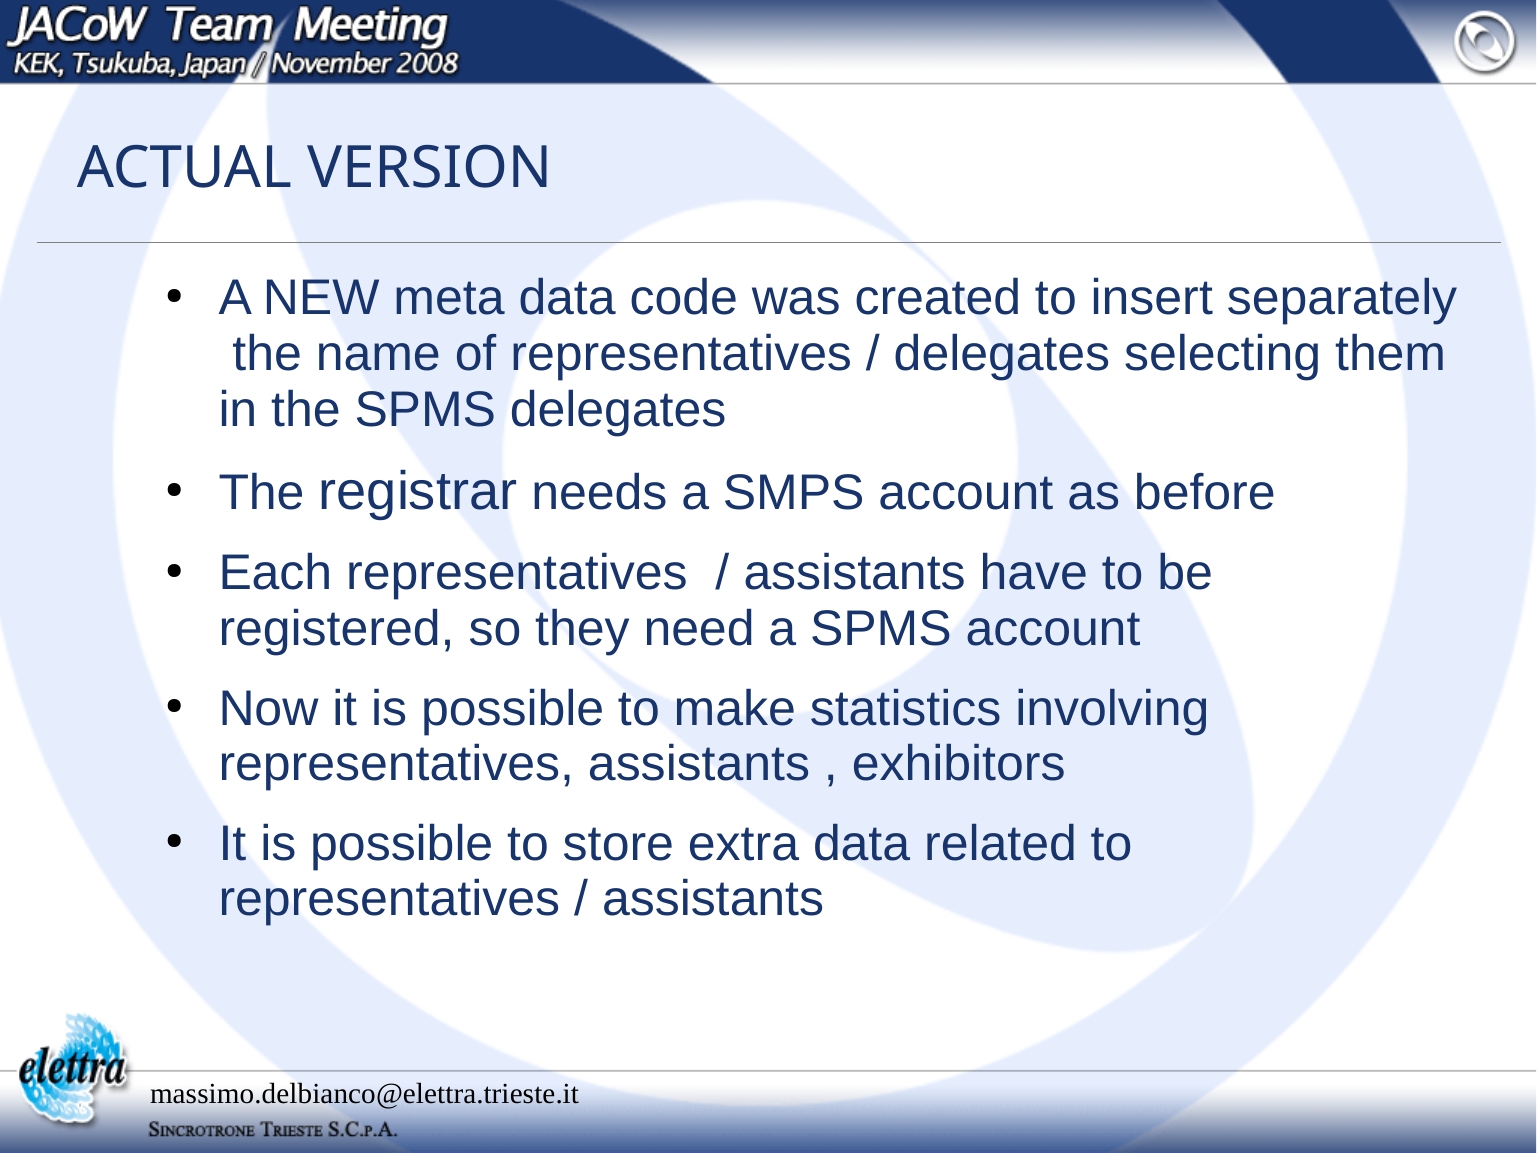

# ACTUAL VERSION
A NEW meta data code was created to insert separately the name of representatives / delegates selecting them in the SPMS delegates
The registrar needs a SMPS account as before
Each representatives / assistants have to be registered, so they need a SPMS account
Now it is possible to make statistics involving representatives, assistants , exhibitors
It is possible to store extra data related to representatives / assistants